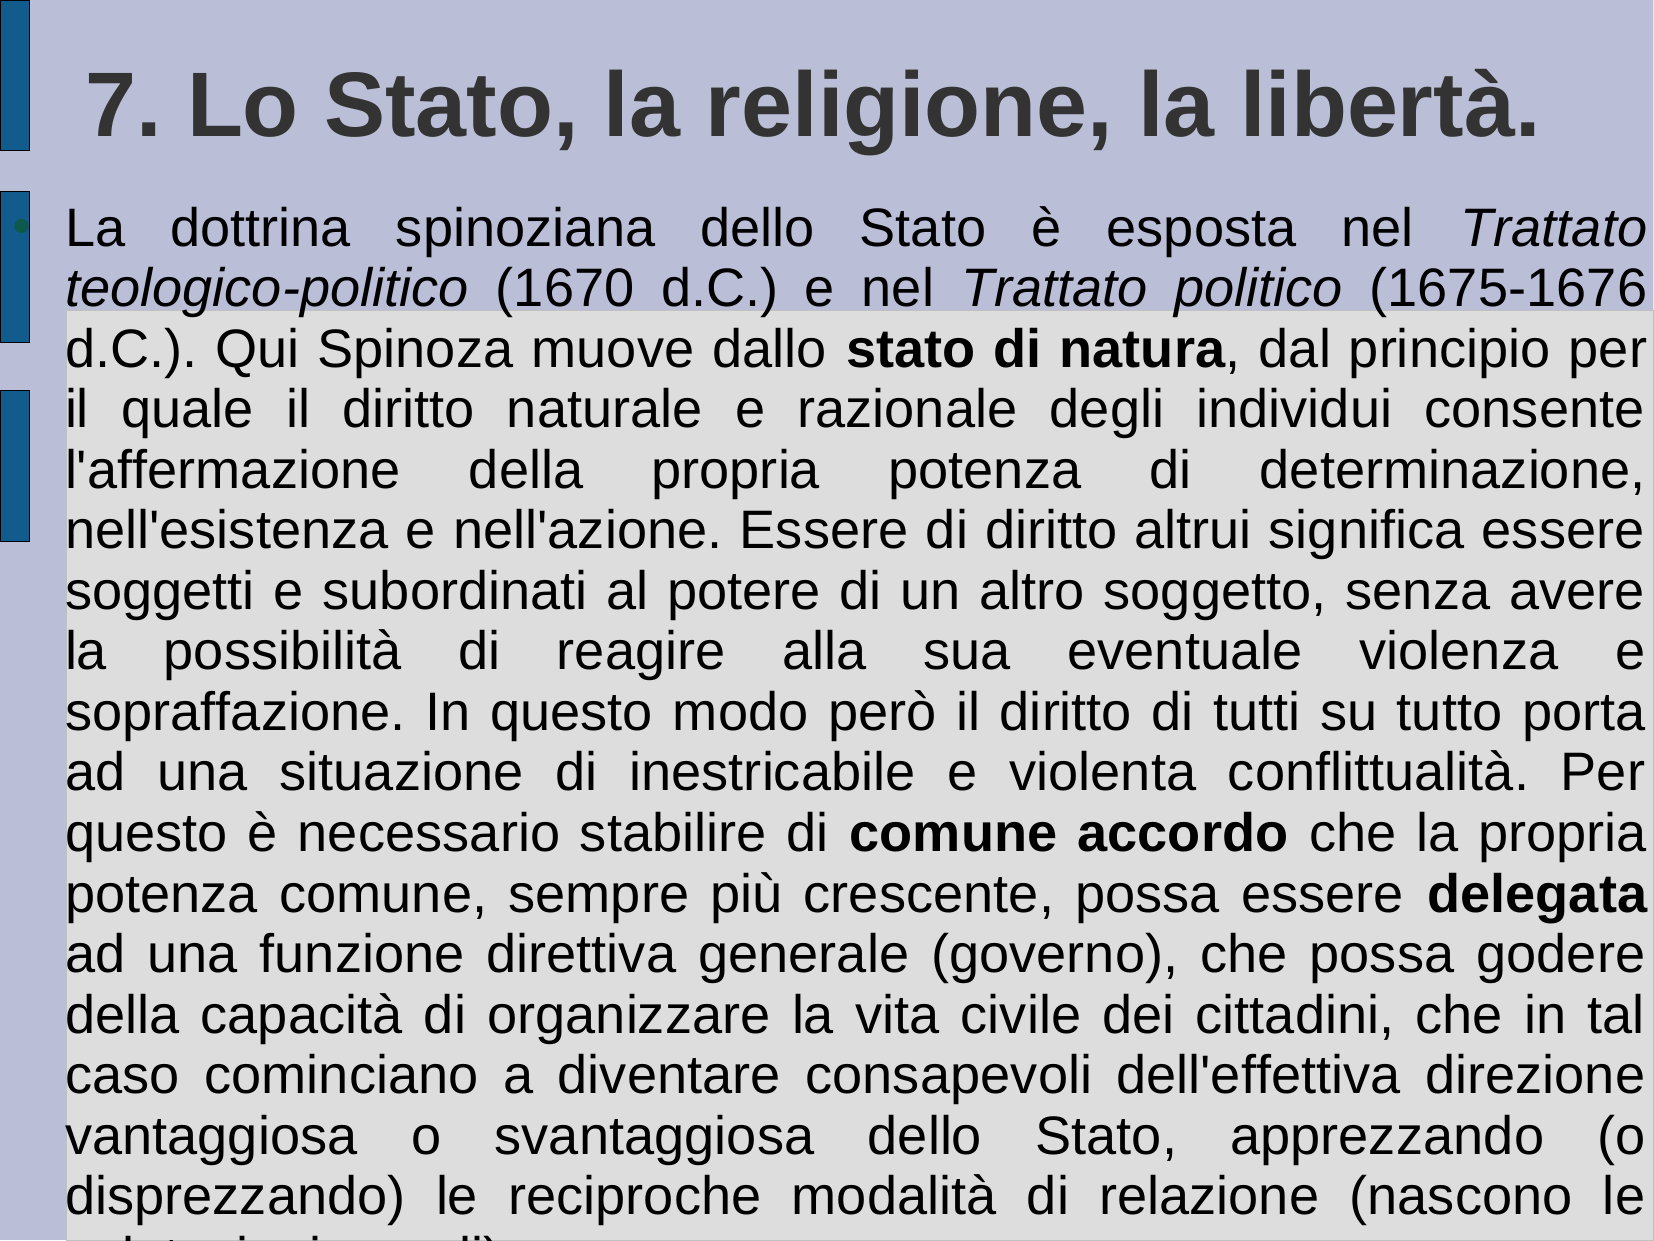

# 7. Lo Stato, la religione, la libertà.
La dottrina spinoziana dello Stato è esposta nel Trattato teologico-politico (1670 d.C.) e nel Trattato politico (1675-1676 d.C.). Qui Spinoza muove dallo stato di natura, dal principio per il quale il diritto naturale e razionale degli individui consente l'affermazione della propria potenza di determinazione, nell'esistenza e nell'azione. Essere di diritto altrui significa essere soggetti e subordinati al potere di un altro soggetto, senza avere la possibilità di reagire alla sua eventuale violenza e sopraffazione. In questo modo però il diritto di tutti su tutto porta ad una situazione di inestricabile e violenta conflittualità. Per questo è necessario stabilire di comune accordo che la propria potenza comune, sempre più crescente, possa essere delegata ad una funzione direttiva generale (governo), che possa godere della capacità di organizzare la vita civile dei cittadini, che in tal caso cominciano a diventare consapevoli dell'effettiva direzione vantaggiosa o svantaggiosa dello Stato, apprezzando (o disprezzando) le reciproche modalità di relazione (nascono le valutazioni morali).